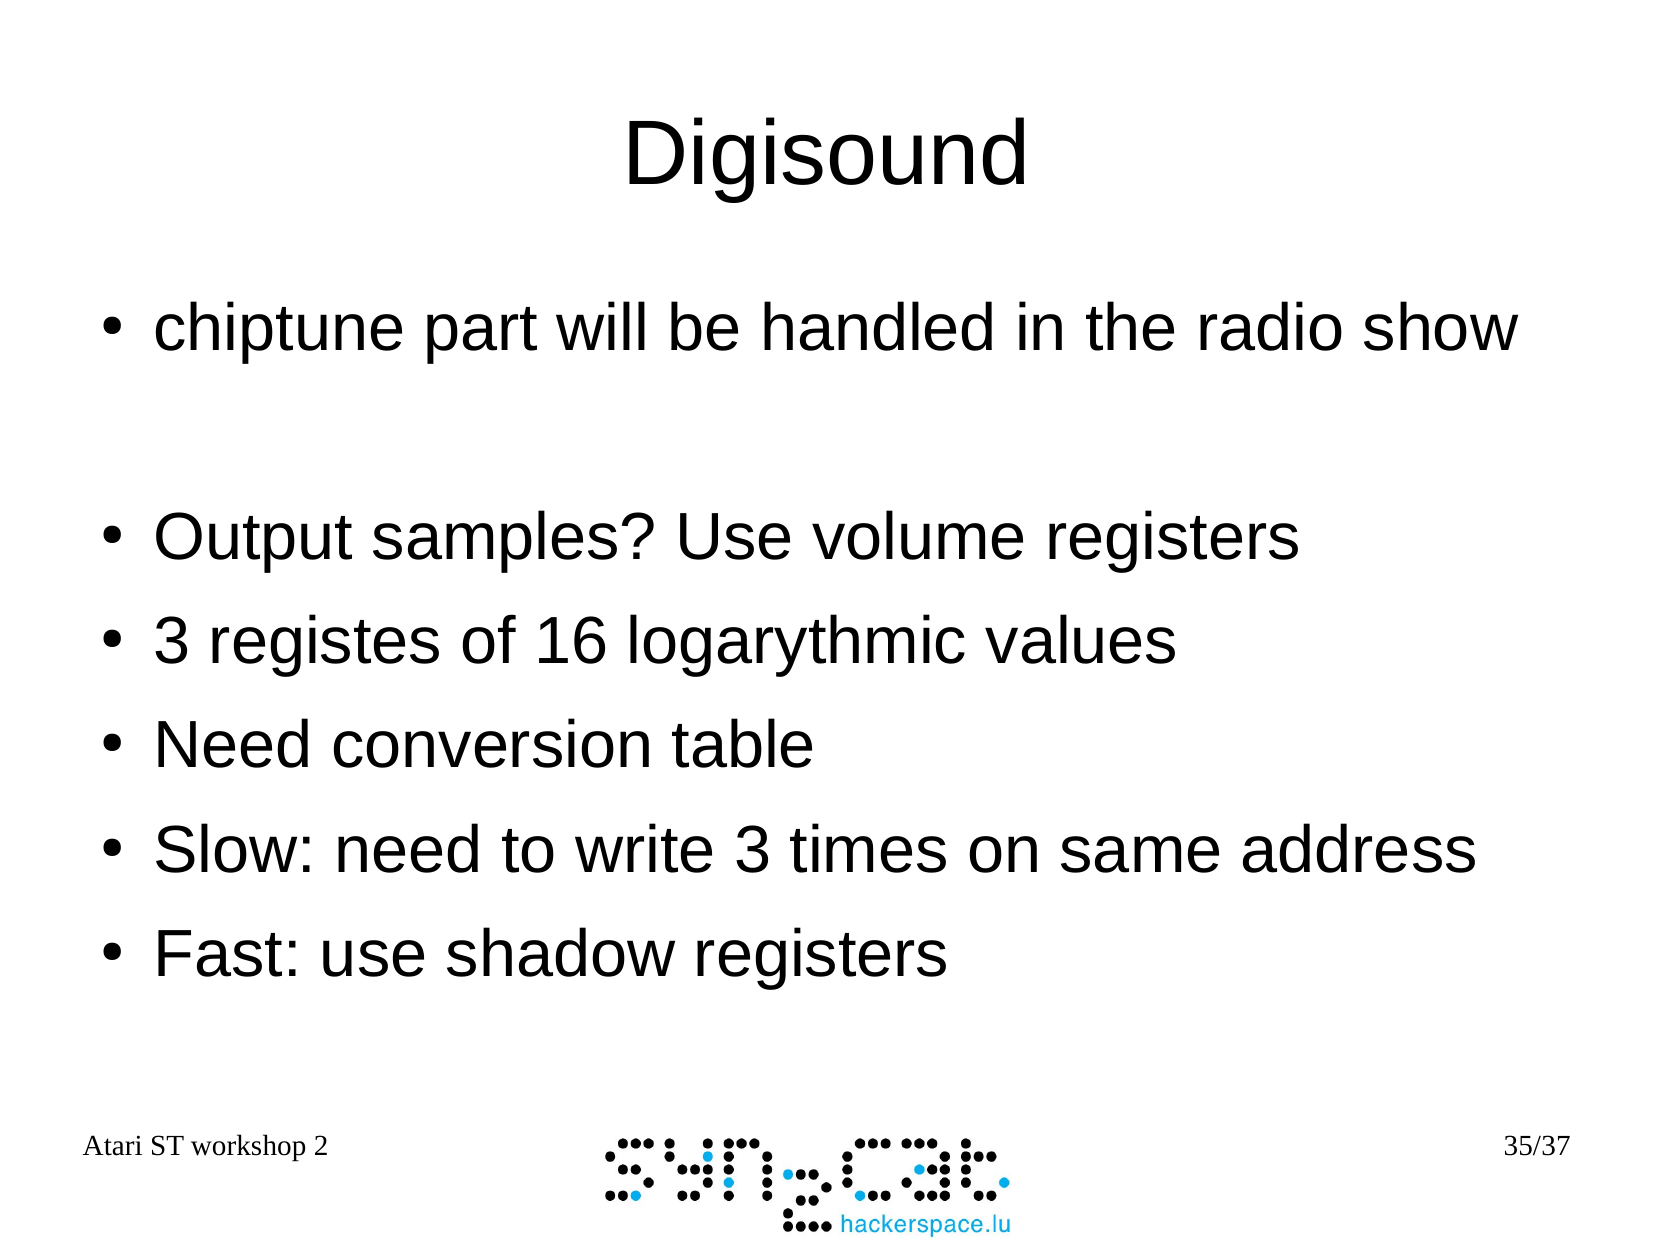

# Digisound
chiptune part will be handled in the radio show
Output samples? Use volume registers
3 registes of 16 logarythmic values
Need conversion table
Slow: need to write 3 times on same address
Fast: use shadow registers
35